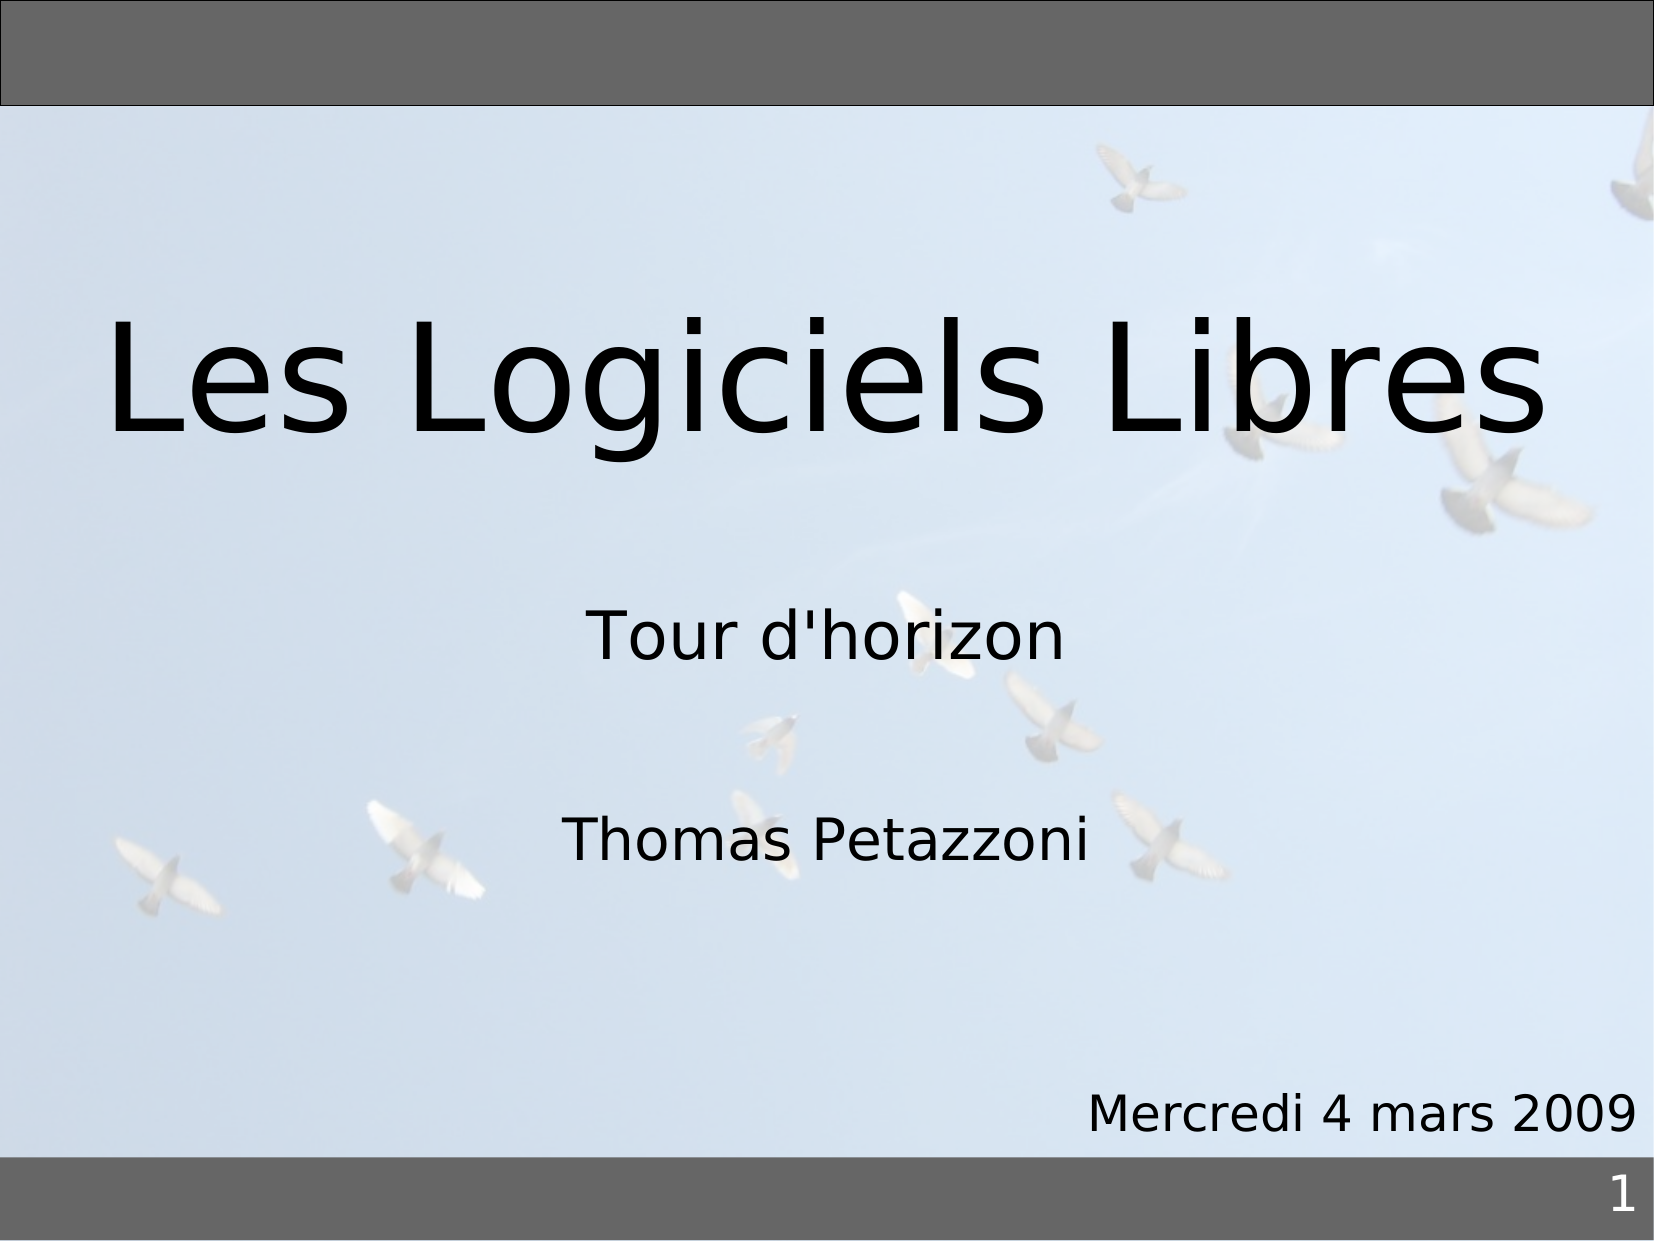

Les Logiciels Libres
Tour d'horizon
Thomas Petazzoni
Mercredi 4 mars 2009